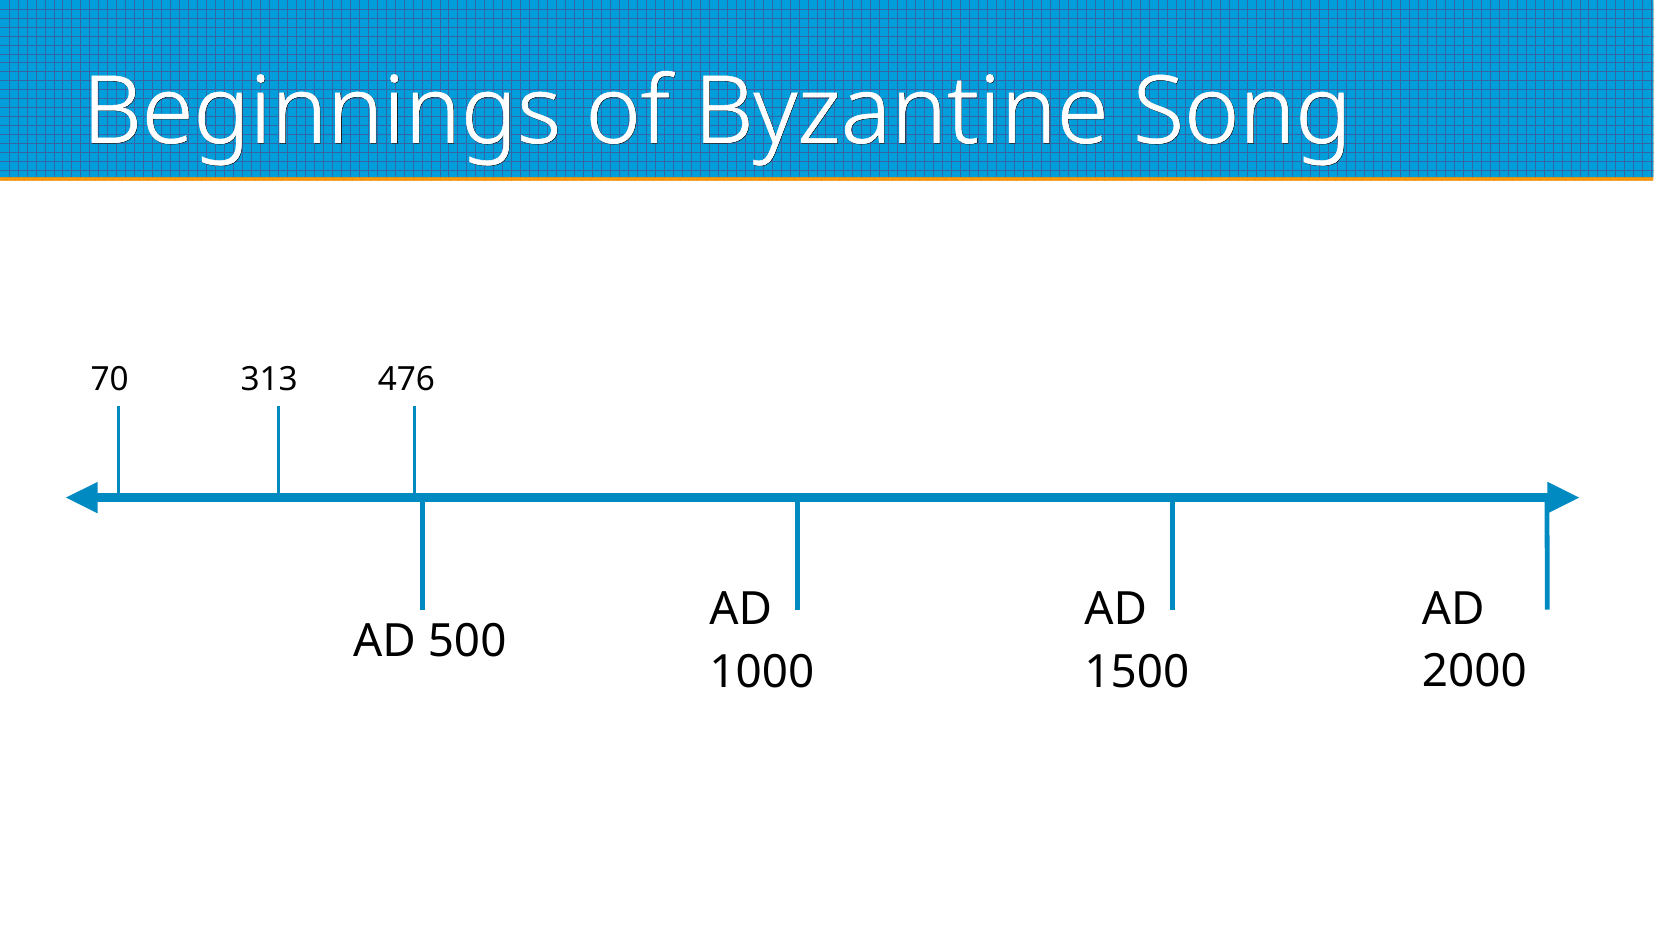

# Beginnings of Byzantine Song
70
313
476
AD 2000
AD 500
AD 1000
AD 1500